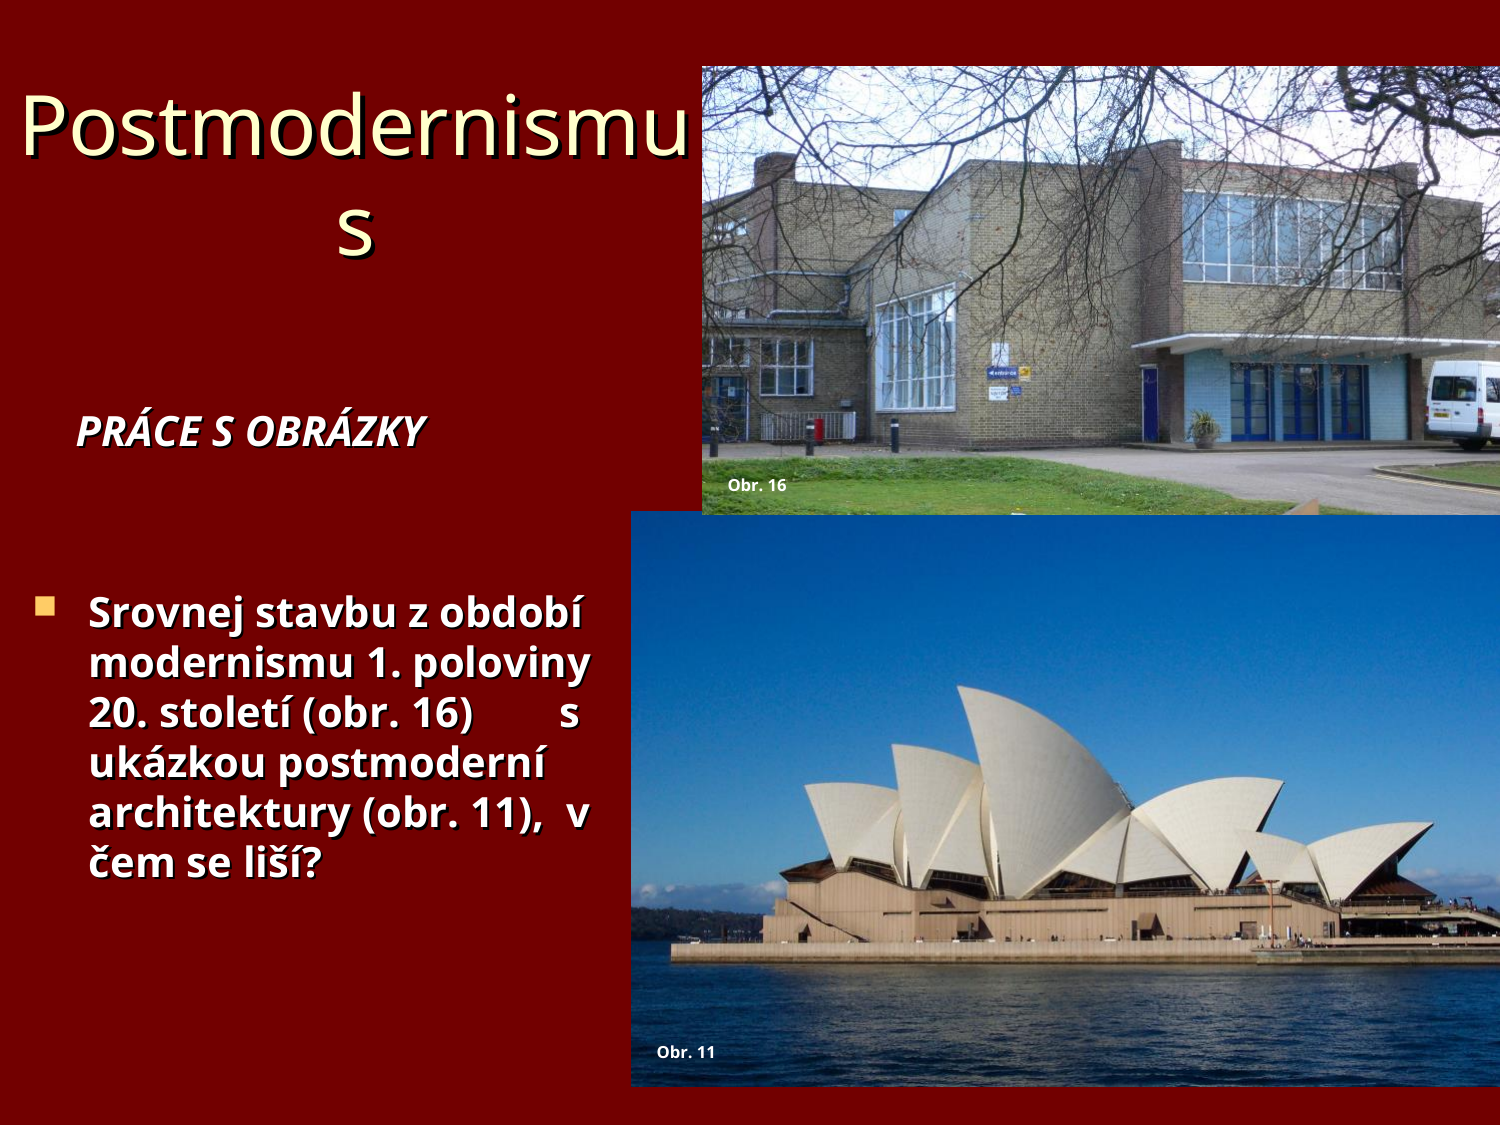

# Postmodernismus
 PRÁCE S OBRÁZKY
Srovnej stavbu z období modernismu 1. poloviny 20. století (obr. 16) s ukázkou postmoderní architektury (obr. 11), v čem se liší?
Obr. 16
Obr. 11